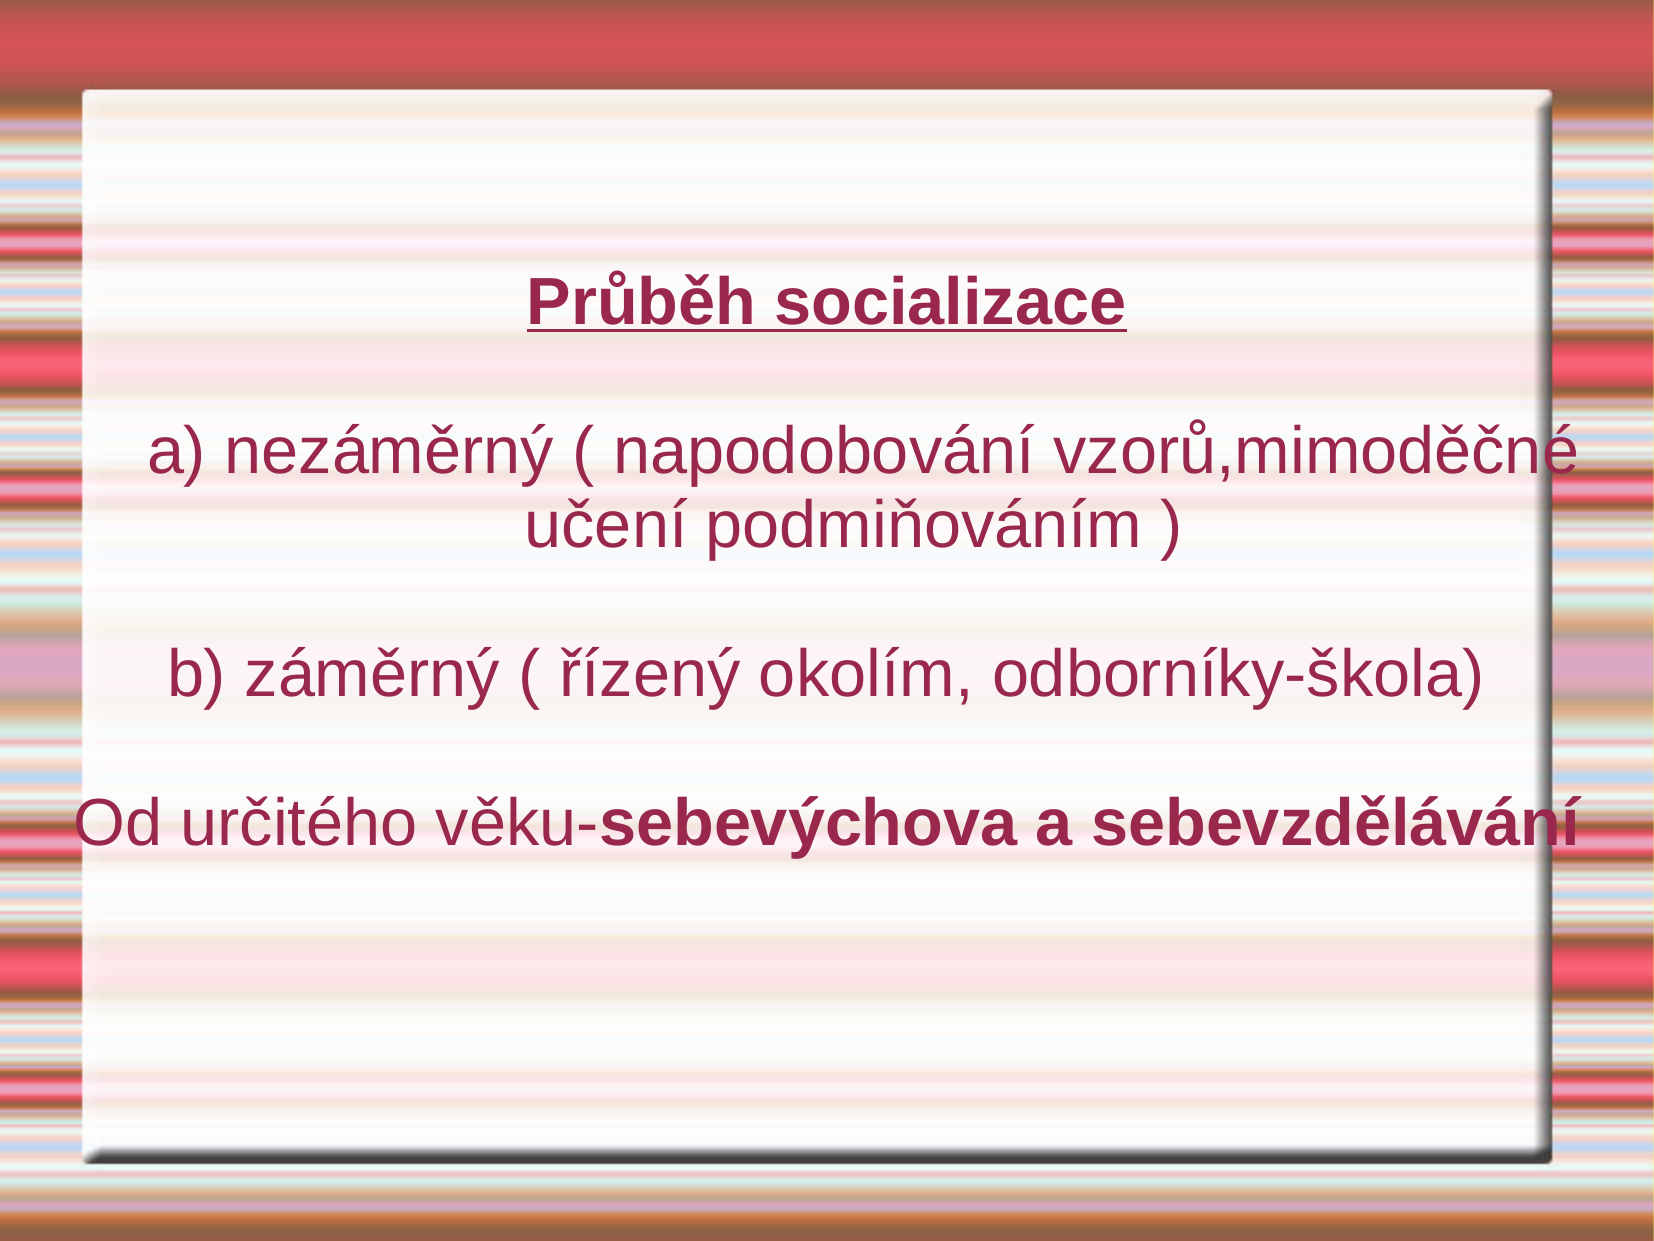

# Průběh socializace
 a) nezáměrný ( napodobování vzorů,mimoděčné učení podmiňováním )
b) záměrný ( řízený okolím, odborníky-škola)
Od určitého věku-sebevýchova a sebevzdělávání